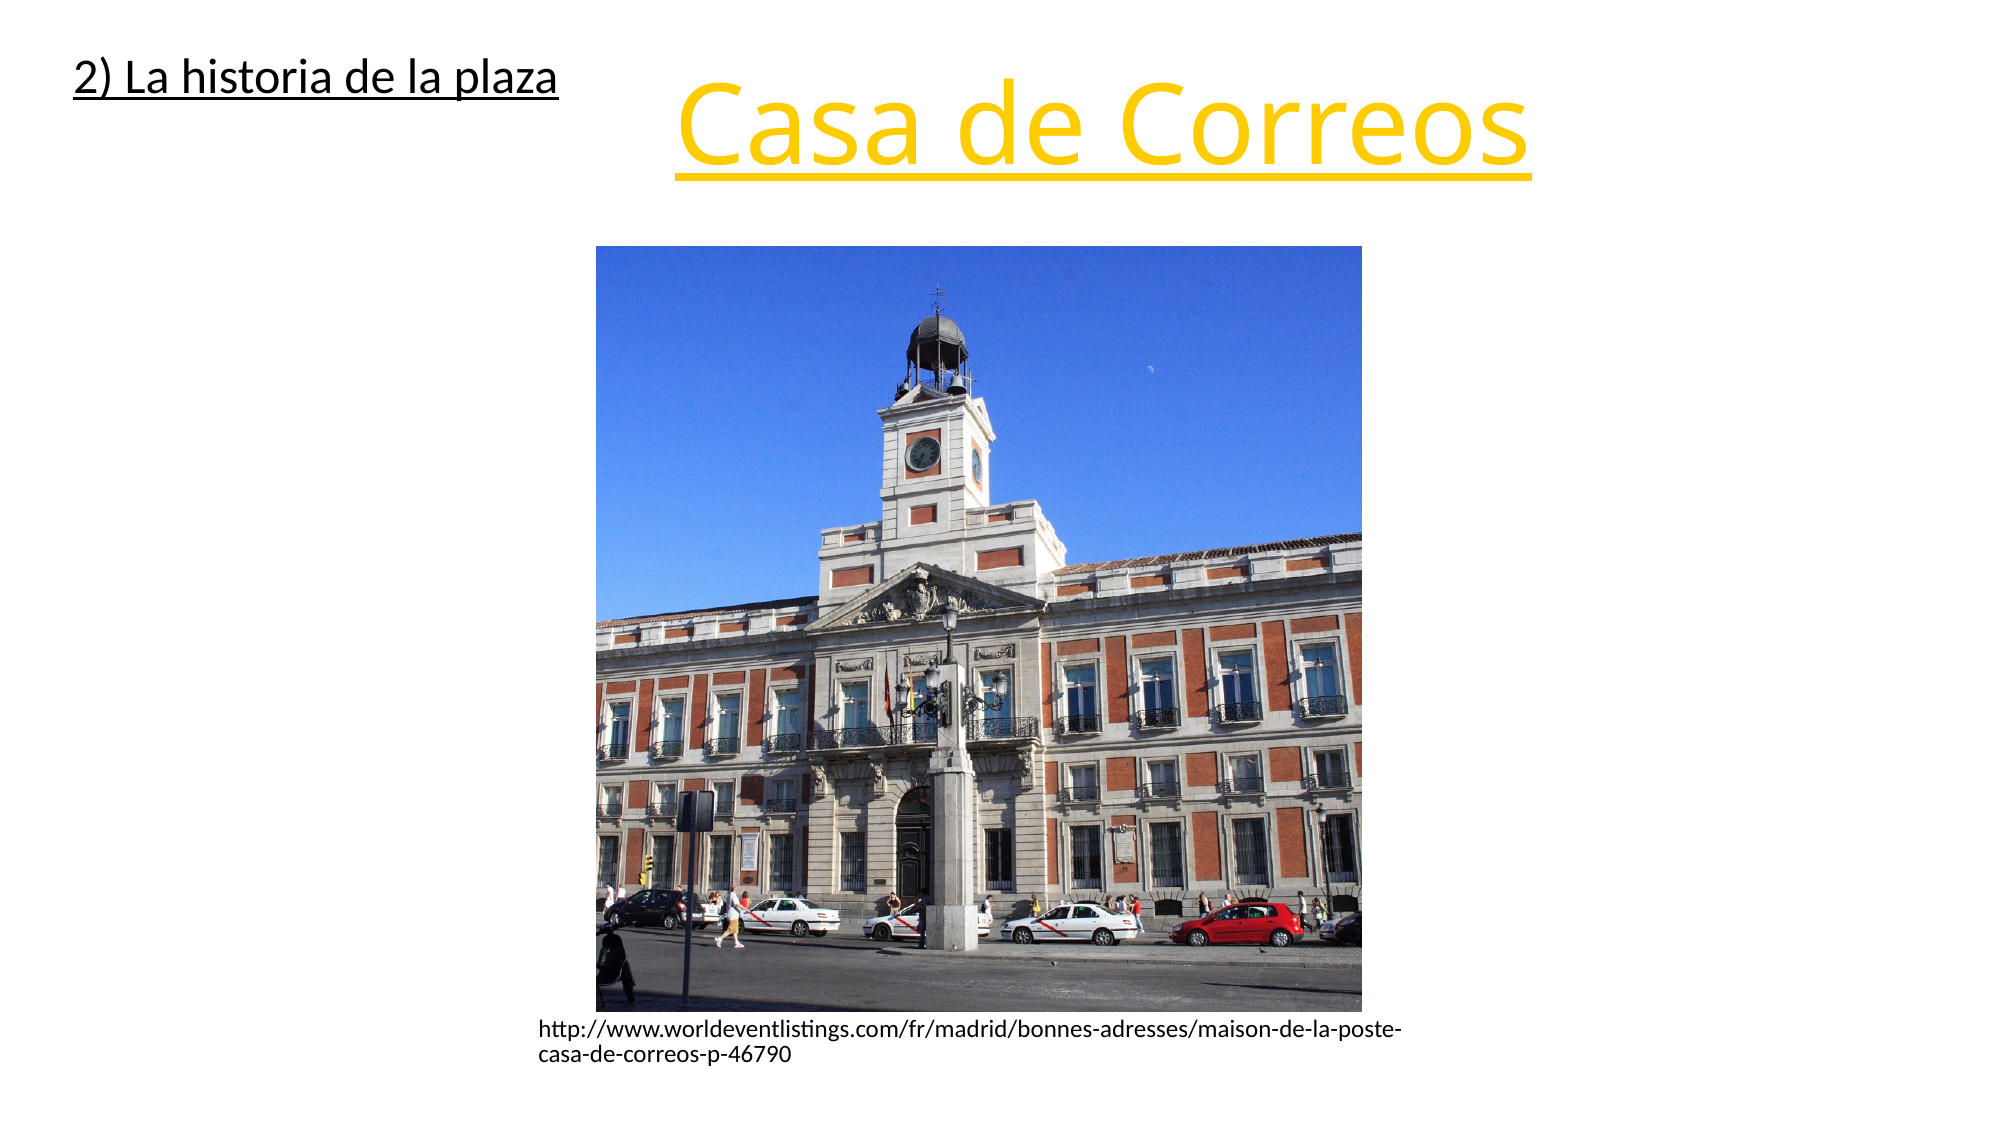

2) La historia de la plaza
# Casa de Correos
http://www.worldeventlistings.com/fr/madrid/bonnes-adresses/maison-de-la-poste-casa-de-correos-p-46790